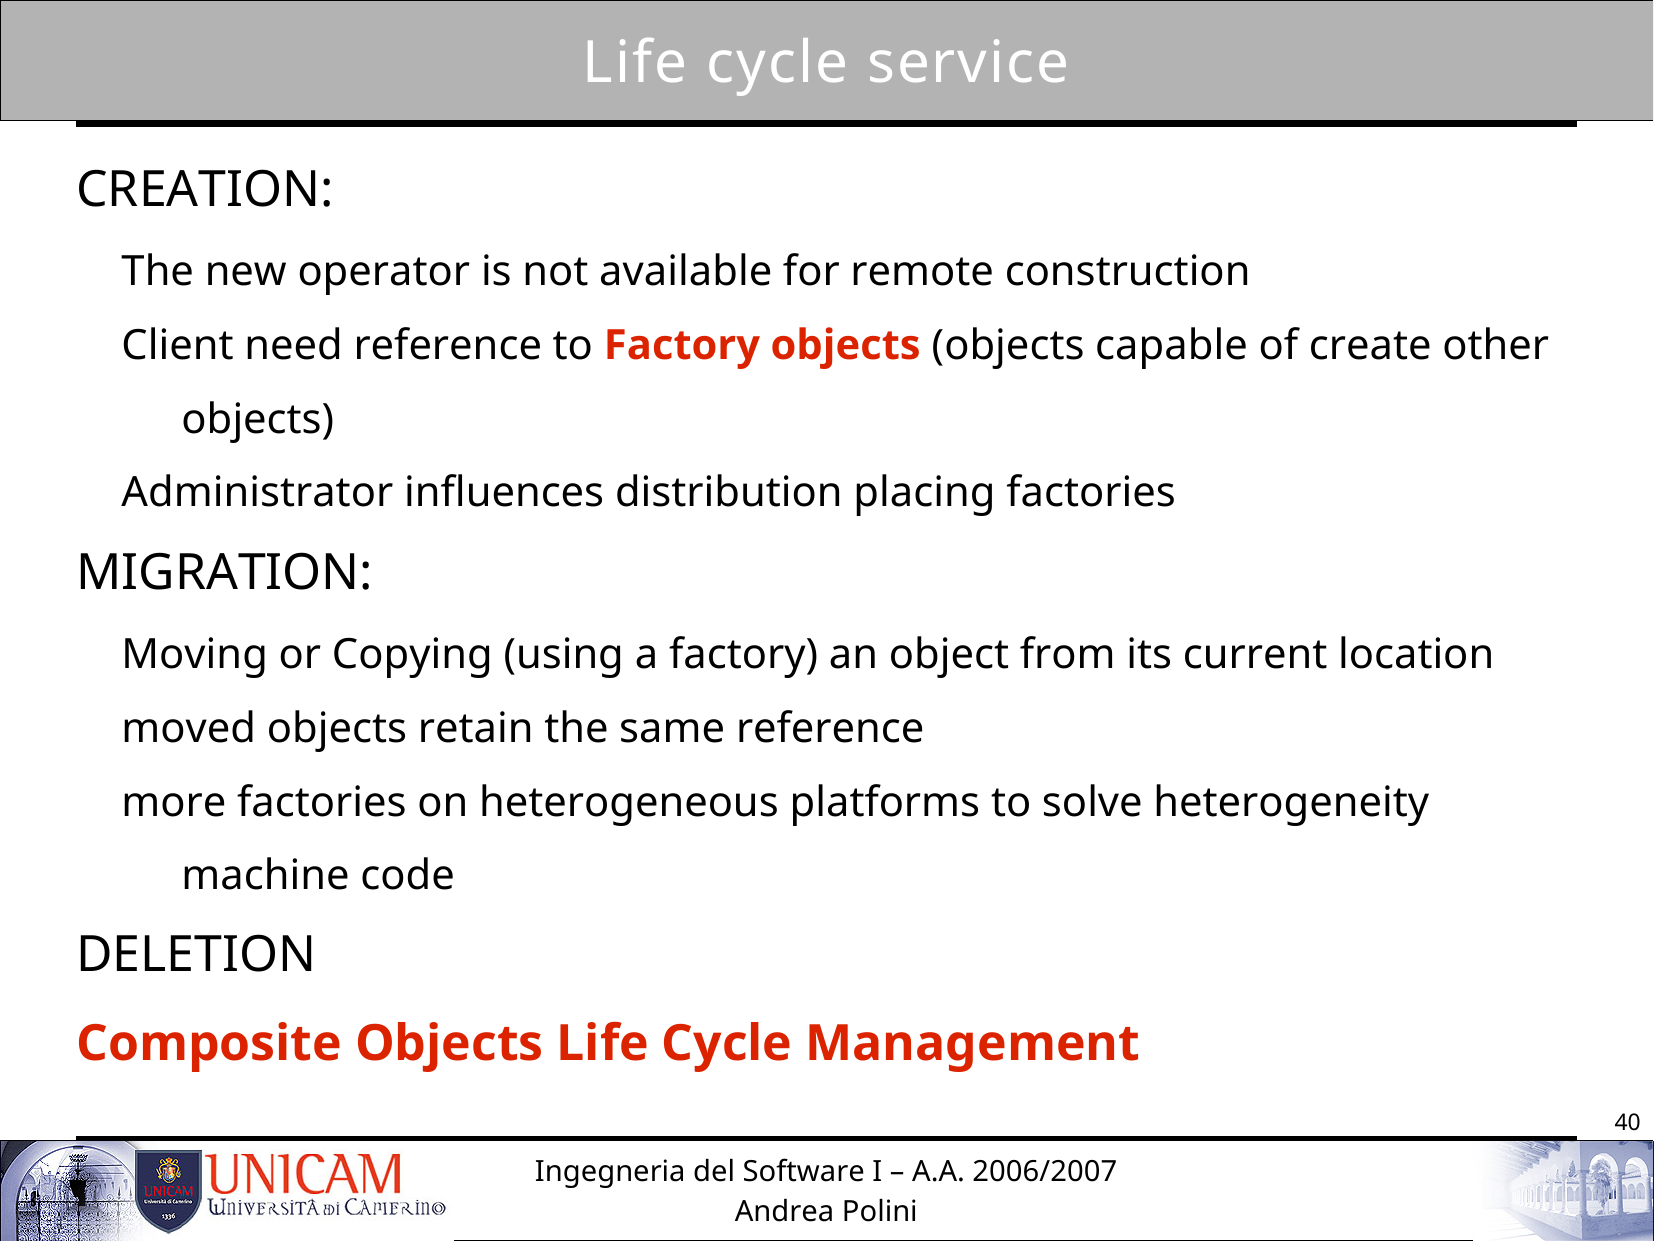

# Life cycle service
CREATION:
The new operator is not available for remote construction
Client need reference to Factory objects (objects capable of create other objects)
Administrator influences distribution placing factories
MIGRATION:
Moving or Copying (using a factory) an object from its current location
moved objects retain the same reference
more factories on heterogeneous platforms to solve heterogeneity machine code
DELETION
Composite Objects Life Cycle Management
40